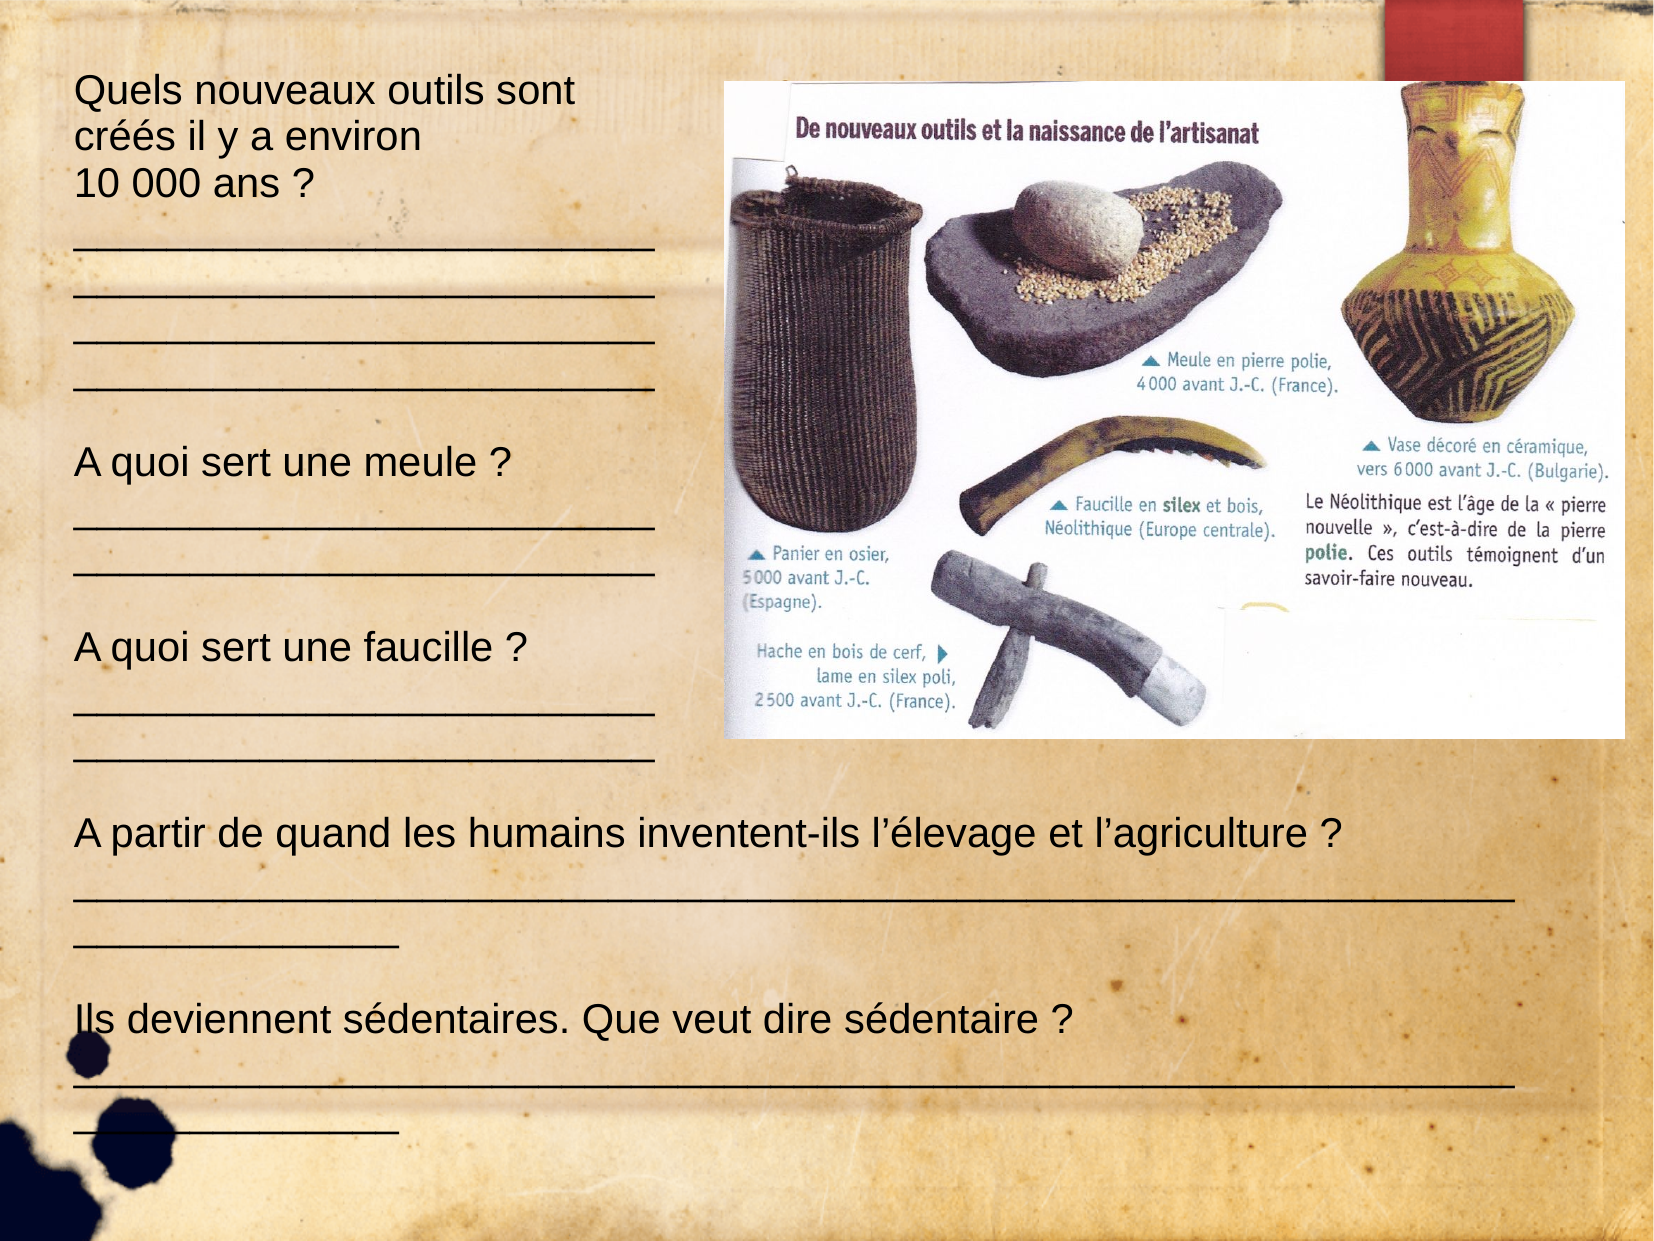

Quels nouveaux outils sont
créés il y a environ
10 000 ans ?
_________________________
_________________________
_________________________
_________________________
A quoi sert une meule ?
_________________________
_________________________
A quoi sert une faucille ?
_________________________
_________________________
A partir de quand les humains inventent-ils l’élevage et l’agriculture ?
____________________________________________________________________________
Ils deviennent sédentaires. Que veut dire sédentaire ?
____________________________________________________________________________